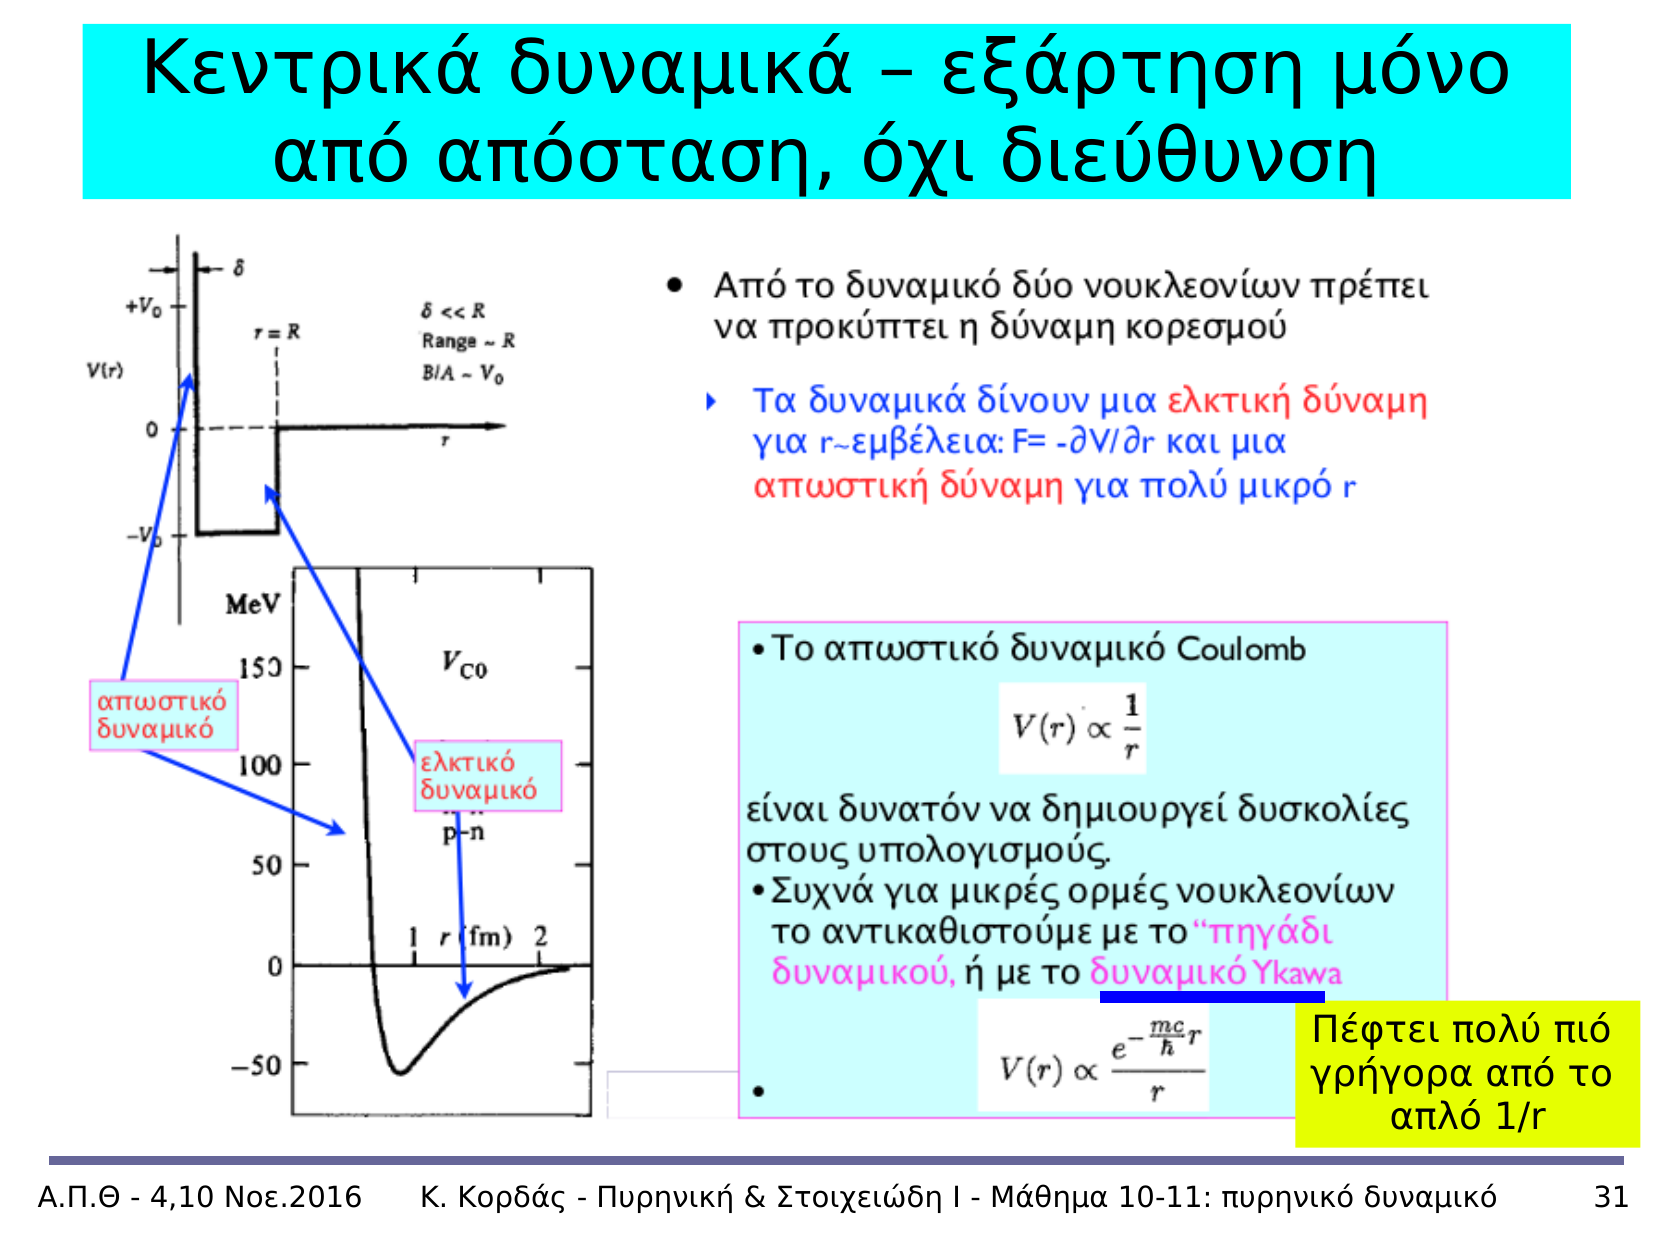

# Κεντρικά δυναμικά – εξάρτηση μόνο από απόσταση, όχι διεύθυνση
Πέφτει πολύ πιό
γρήγορα από το
απλό 1/r
Α.Π.Θ - 4,10 Νοε.2016
Κ. Κορδάς - Πυρηνική & Στοιχειώδη Ι - Μάθημα 10-11: πυρηνικό δυναμικό
31